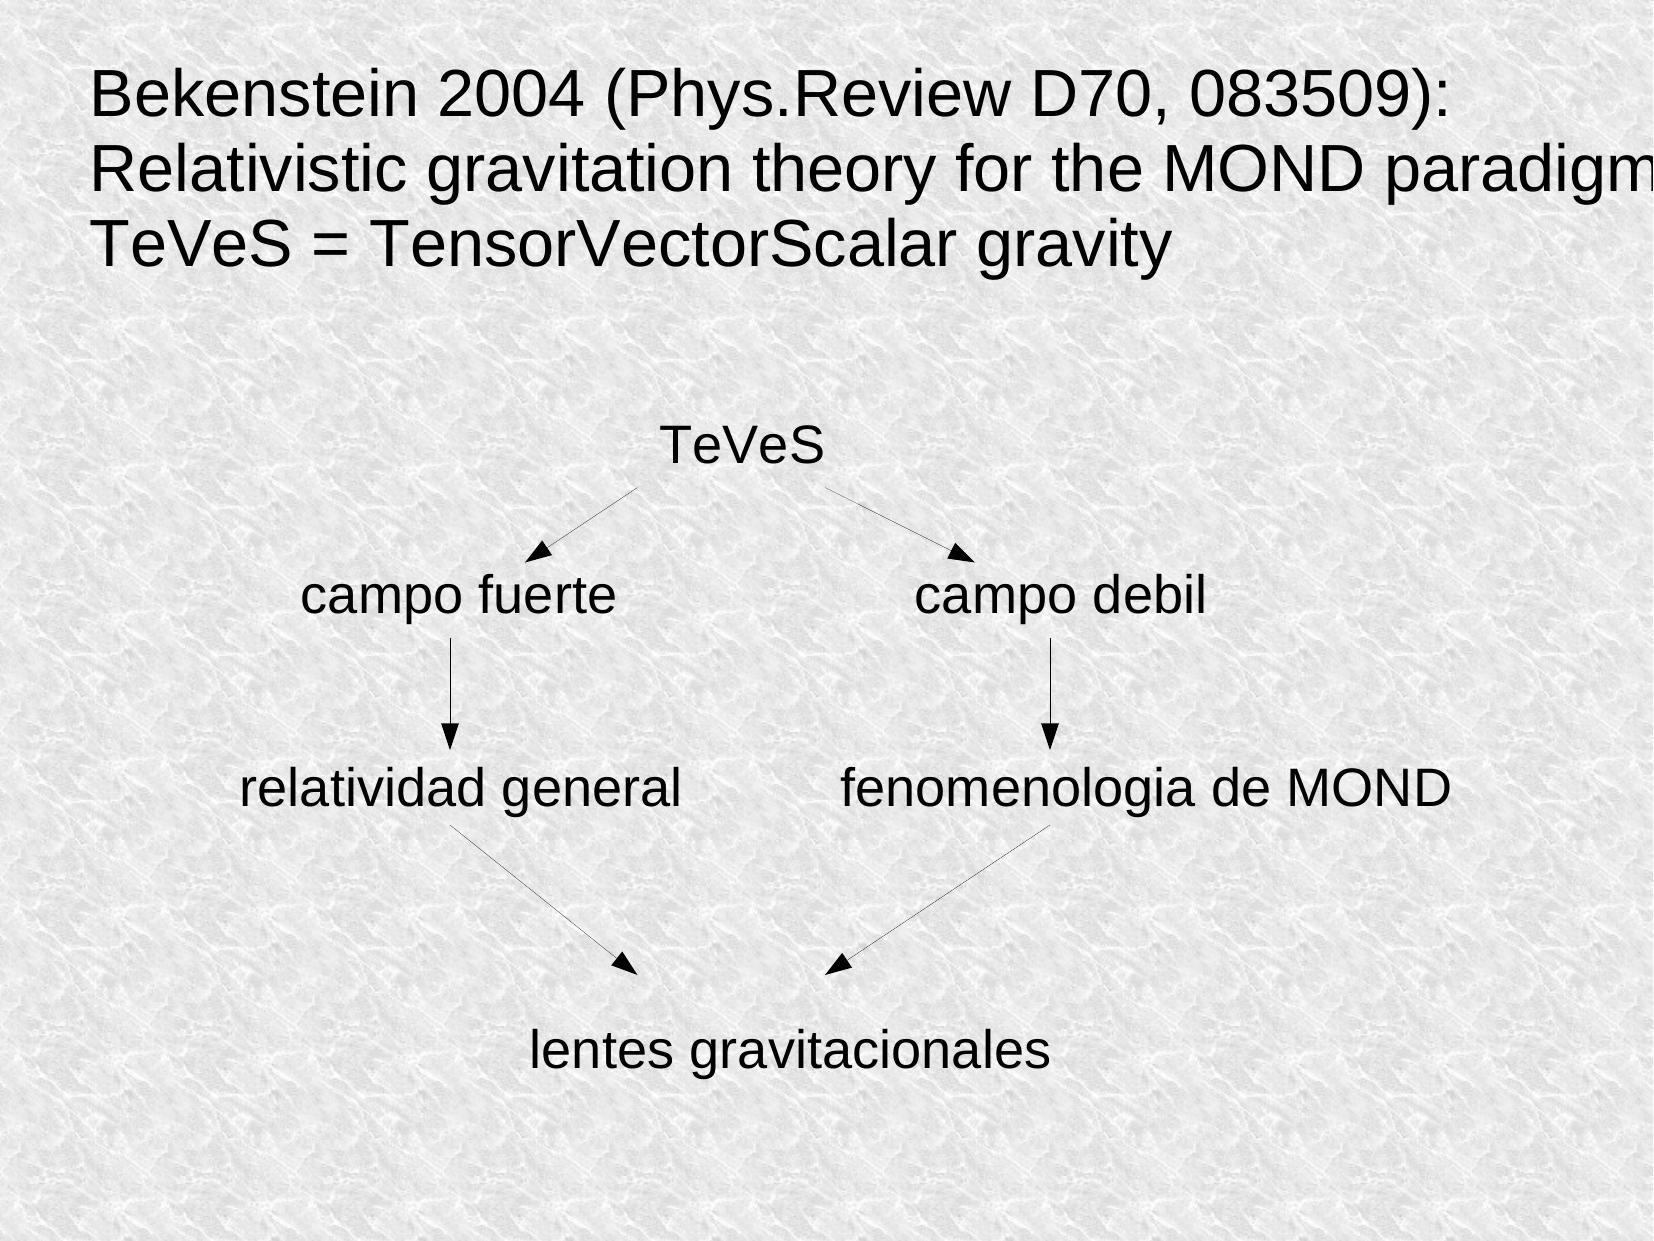

Bekenstein 2004 (Phys.Review D70, 083509):
Relativistic gravitation theory for the MOND paradigm
TeVeS = TensorVectorScalar gravity
TeVeS
campo fuerte
campo debil
relatividad general
fenomenologia de MOND
lentes gravitacionales